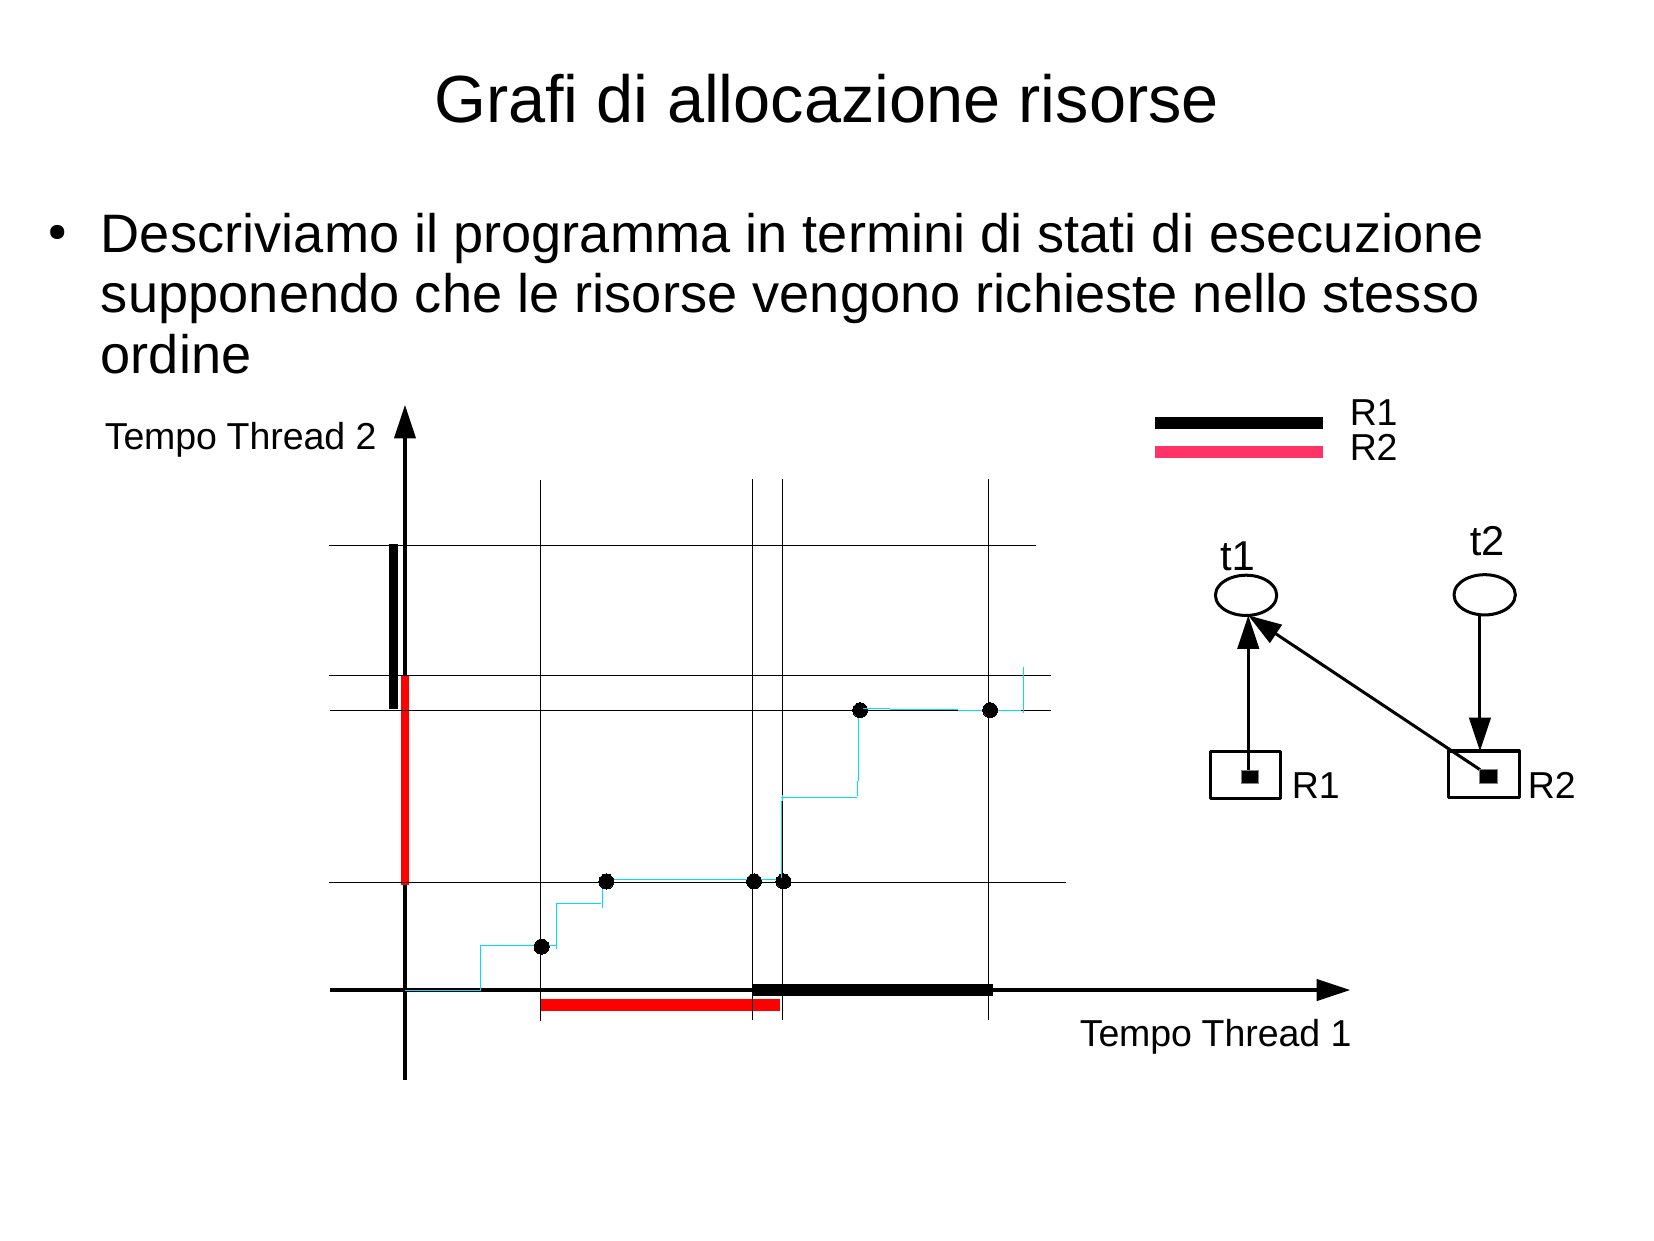

# Grafi di allocazione risorse
Descriviamo il programma in termini di stati di esecuzione supponendo che le risorse vengono richieste nello stesso ordine
R1
Tempo Thread 2
R2
t2
t1
R1
R2
Tempo Thread 1